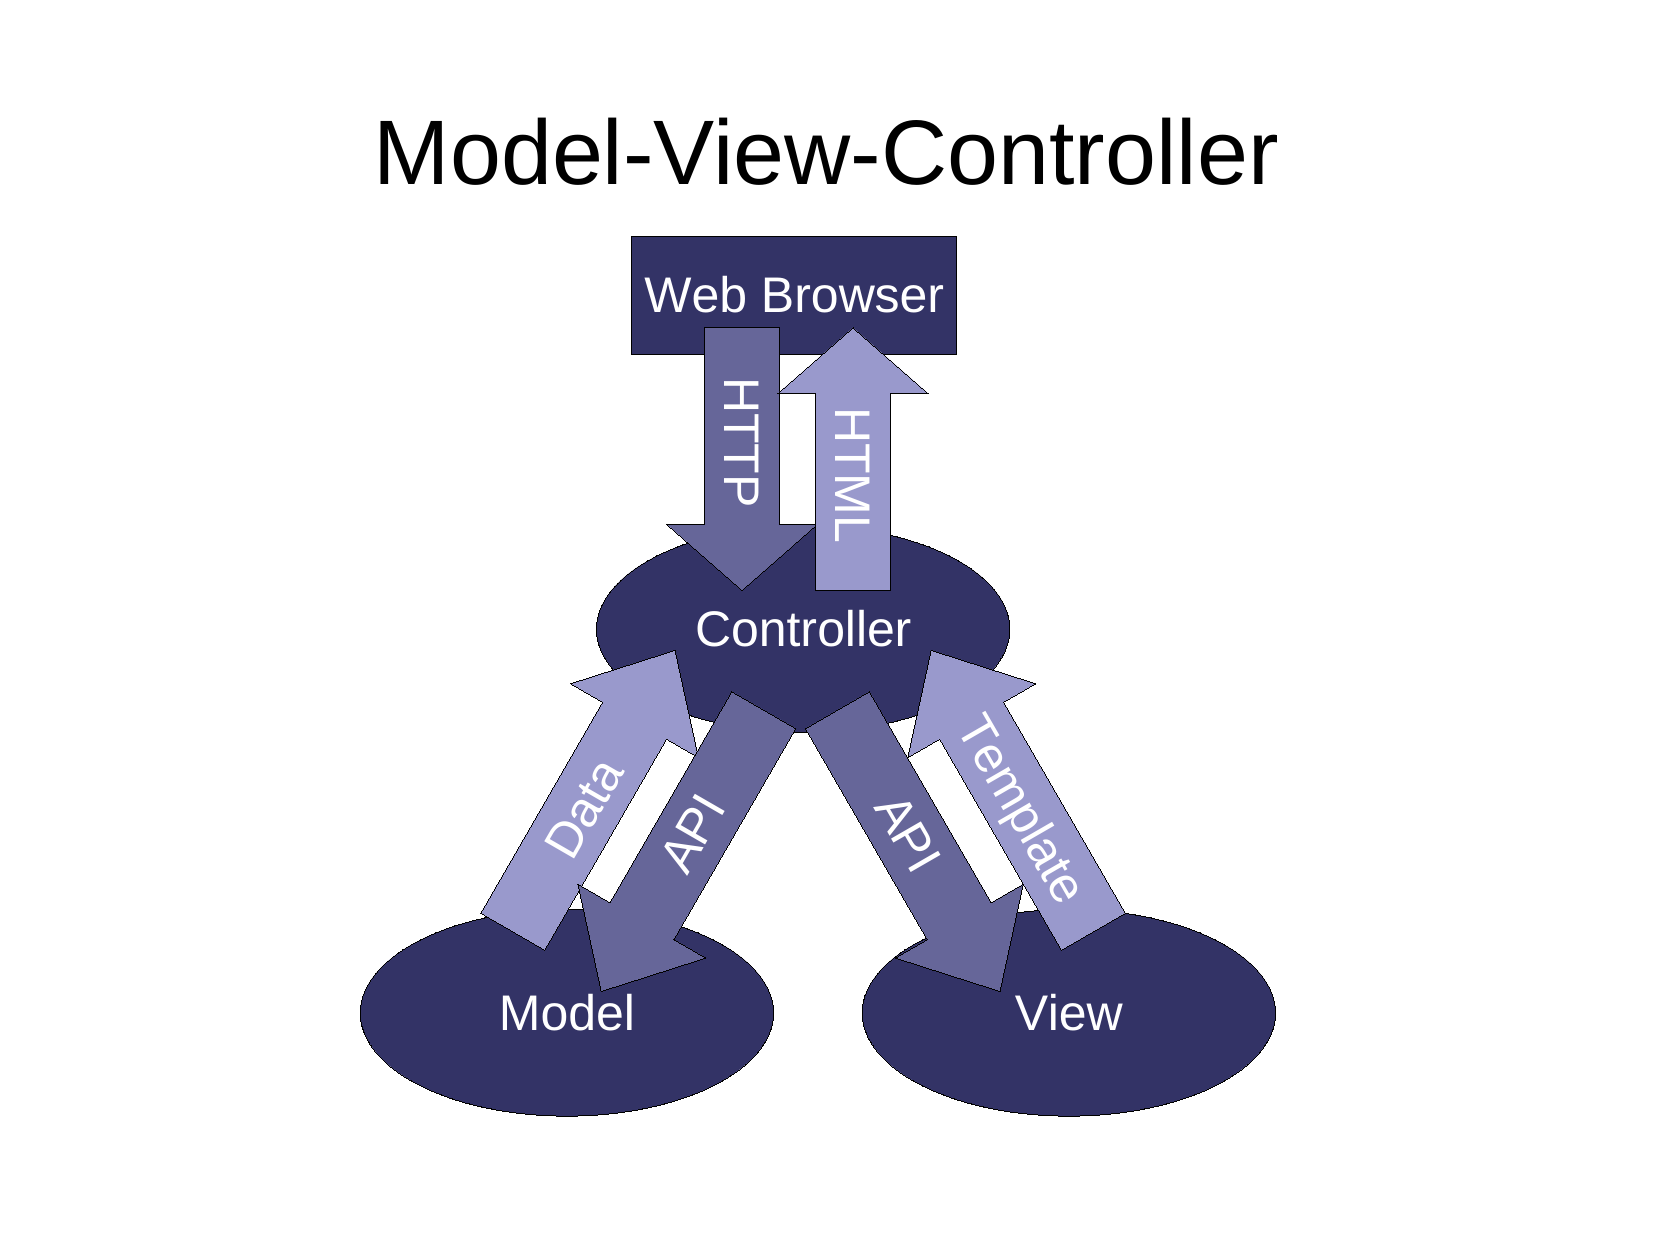

# Model-View-Controller
Web Browser
HTTP
HTML
Controller
Data
Template
API
API
Model
View